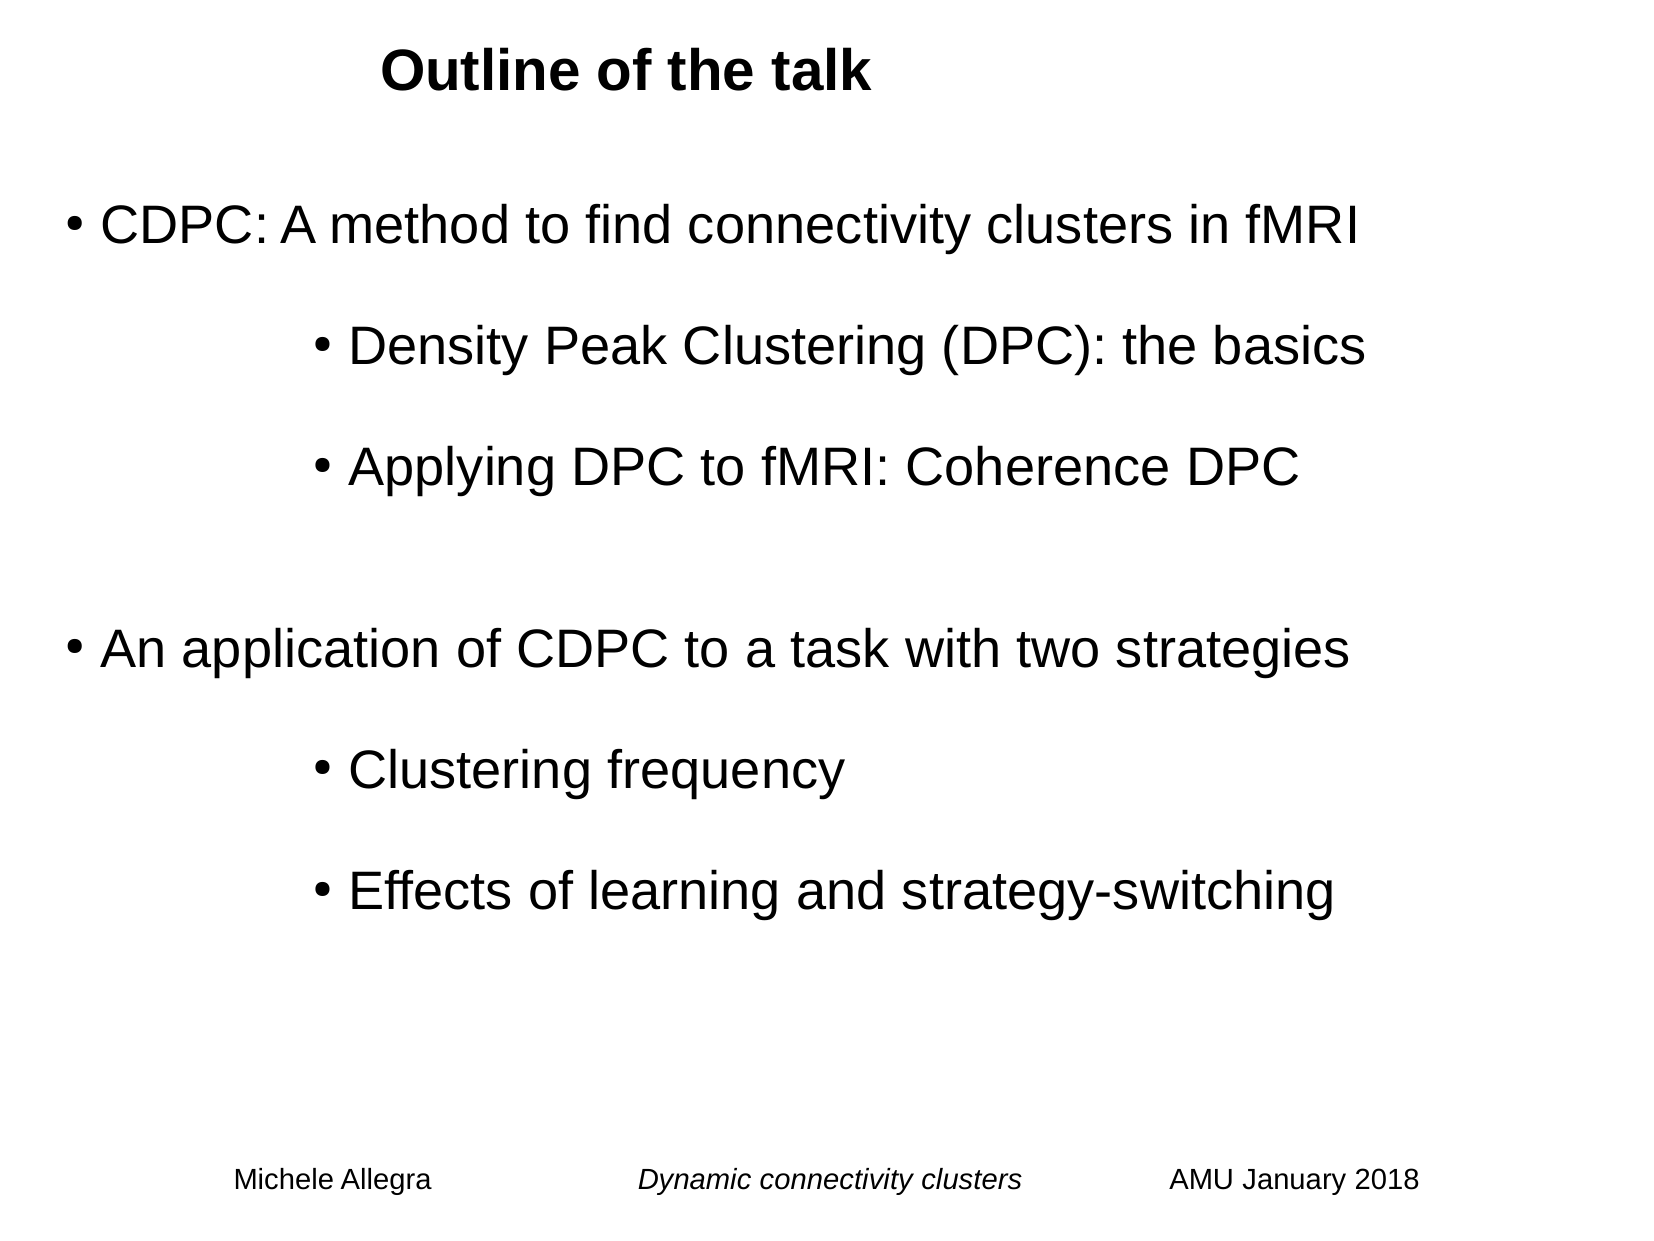

Outline of the talk
# CDPC: A method to find connectivity clusters in fMRI
Density Peak Clustering (DPC): the basics
Applying DPC to fMRI: Coherence DPC
An application of CDPC to a task with two strategies
Clustering frequency
Effects of learning and strategy-switching
Michele Allegra Dynamic connectivity clusters AMU January 2018